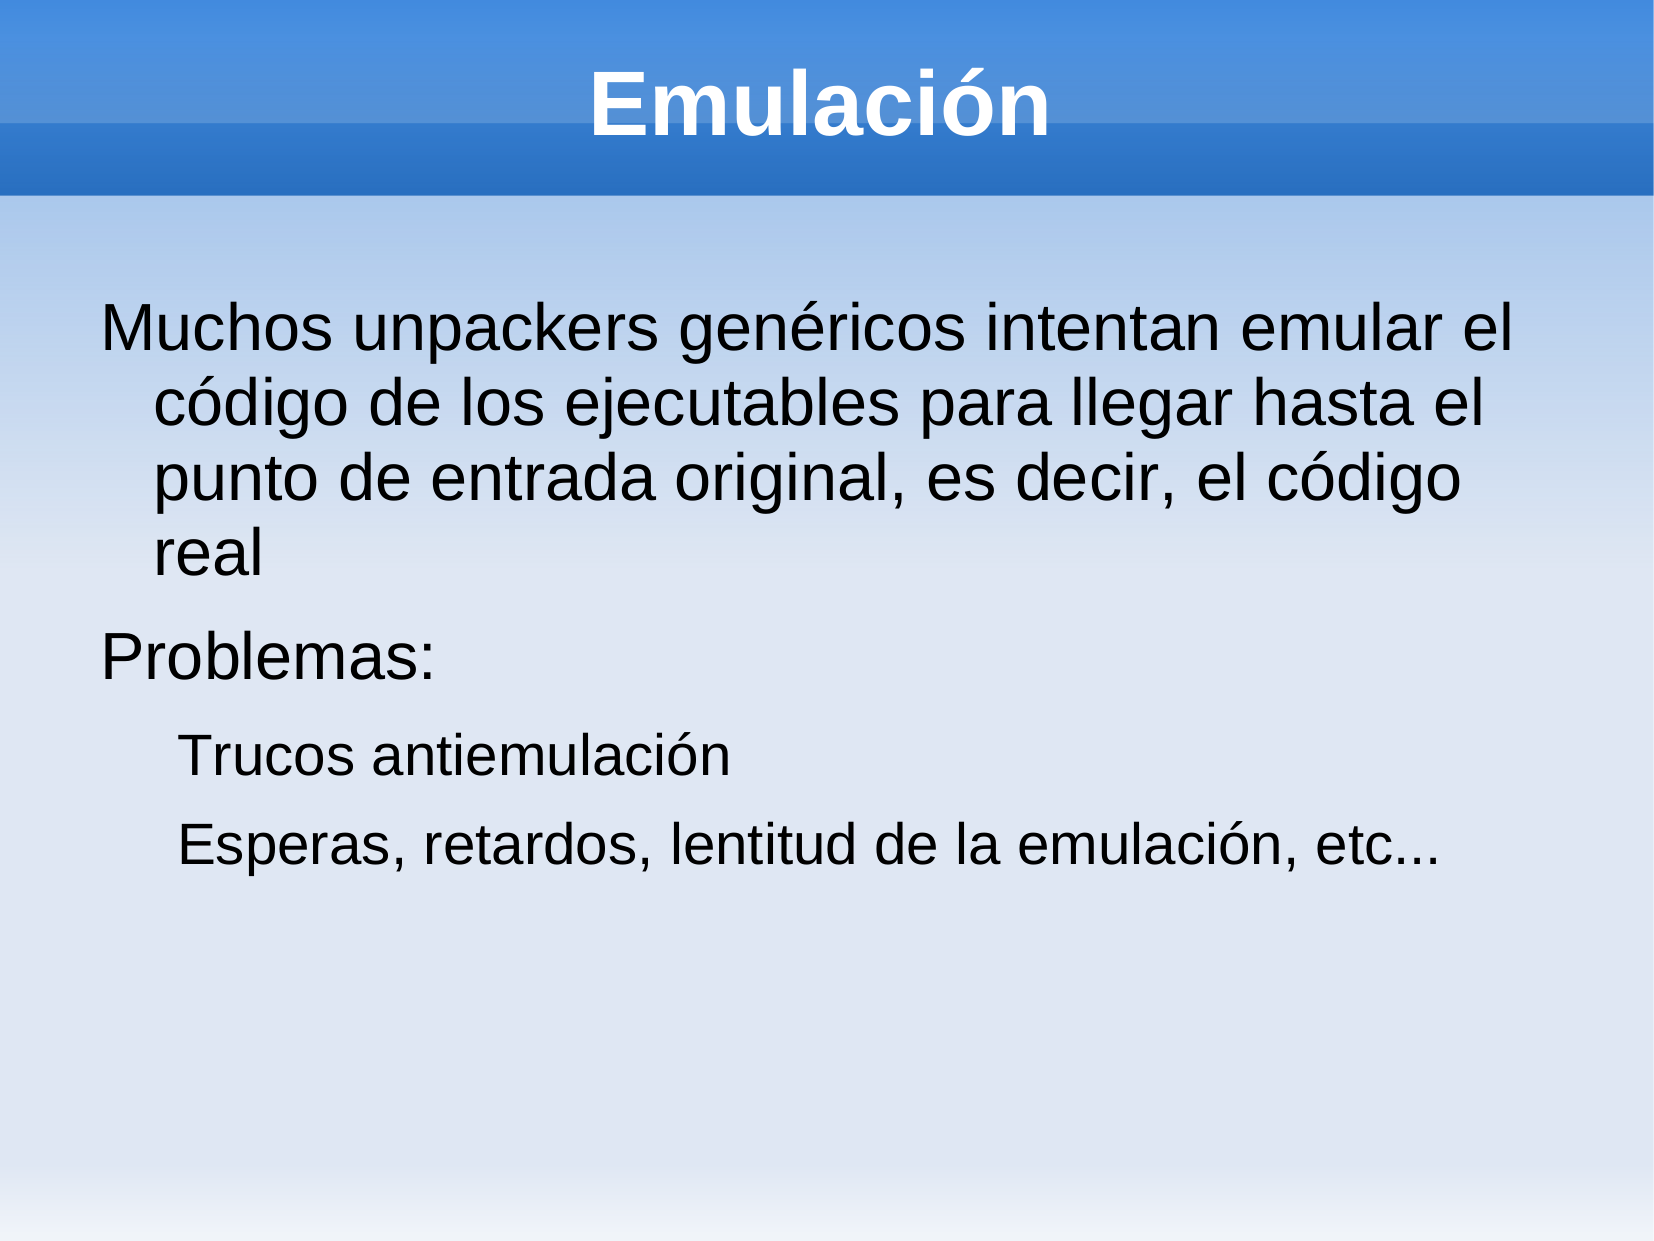

# Emulación
Muchos unpackers genéricos intentan emular el código de los ejecutables para llegar hasta el punto de entrada original, es decir, el código real
Problemas:
Trucos antiemulación
Esperas, retardos, lentitud de la emulación, etc...